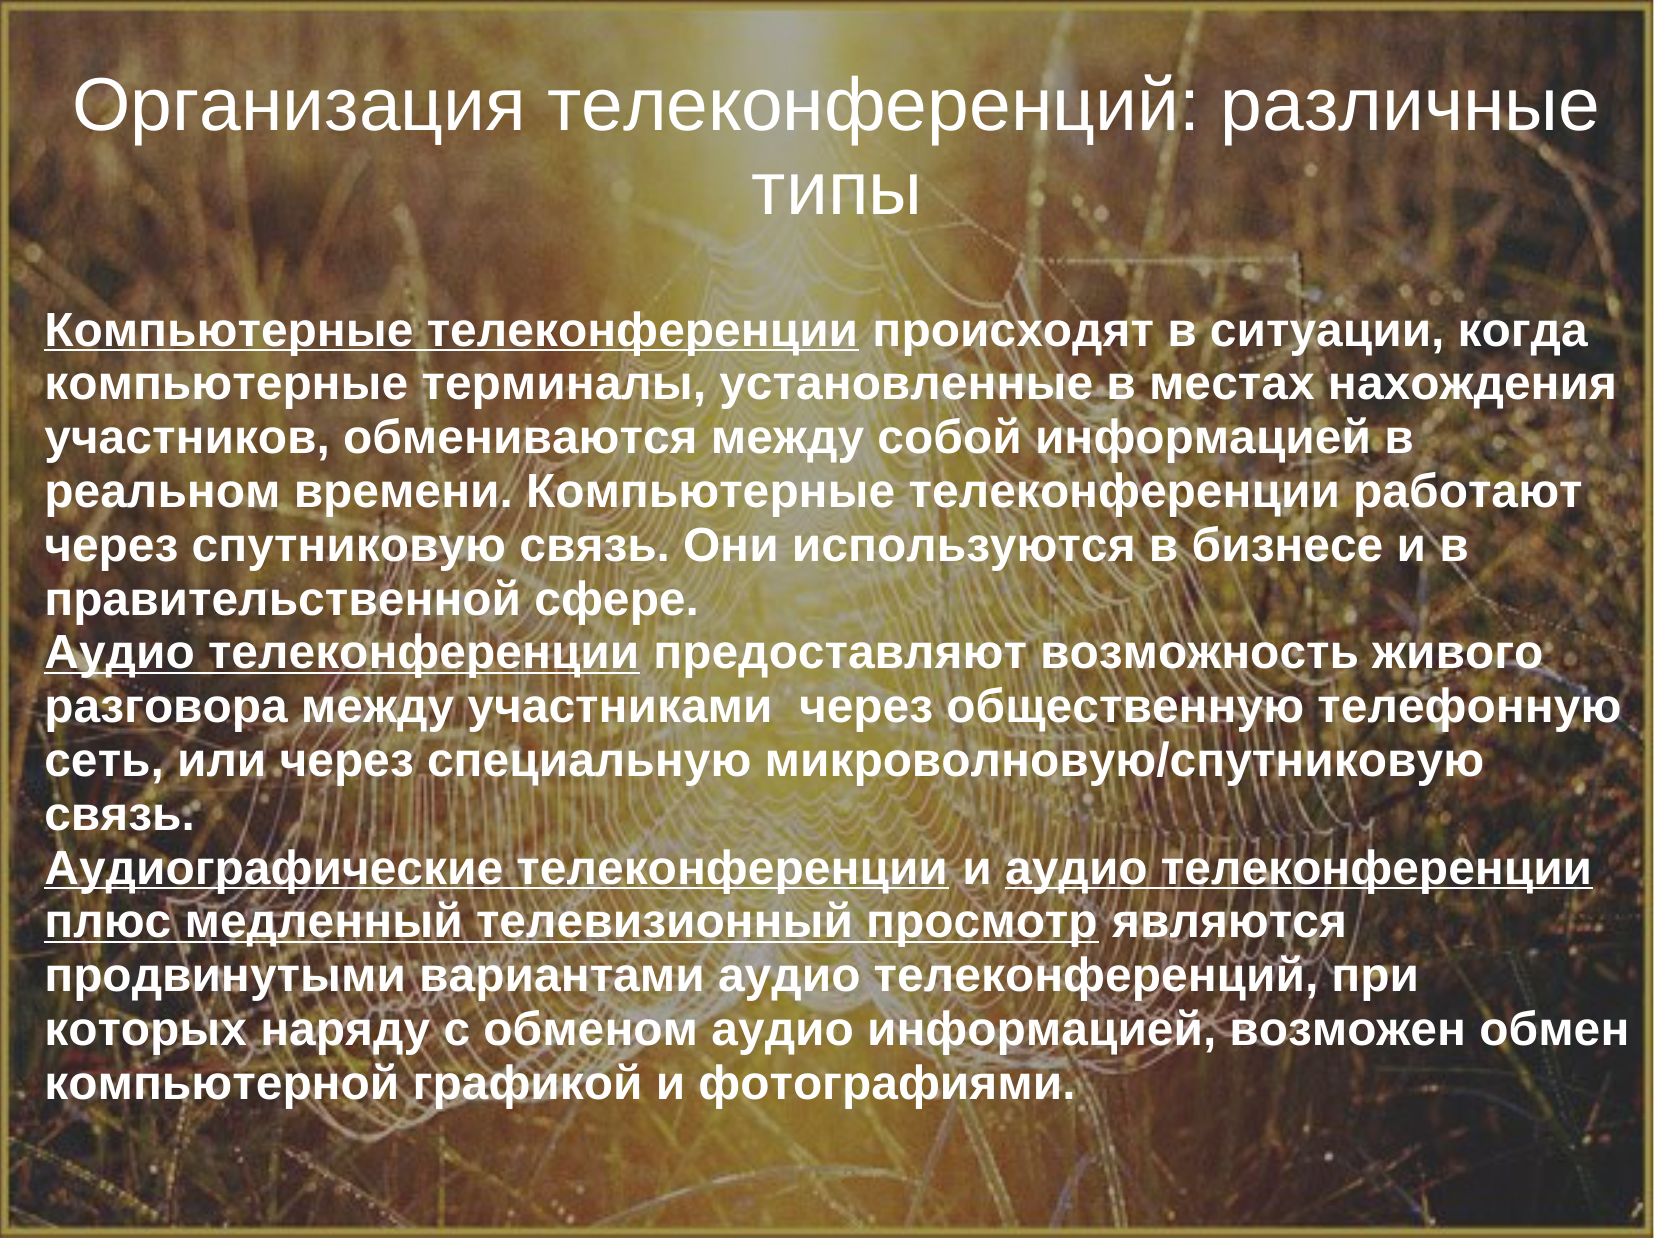

Организация телеконференций: различные типы
Компьютерные телеконференции происходят в ситуации, когда компьютерные терминалы, установленные в местах нахождения участников, обмениваются между собой информацией в реальном времени. Компьютерные телеконференции работают через спутниковую связь. Они используются в бизнесе и в правительственной сфере.
Аудио телеконференции предоставляют возможность живого разговора между участниками через общественную телефонную сеть, или через специальную микроволновую/спутниковую связь.
Аудиографические телеконференции и аудио телеконференции плюс медленный телевизионный просмотр являются продвинутыми вариантами аудио телеконференций, при которых наряду с обменом аудио информацией, возможен обмен компьютерной графикой и фотографиями.